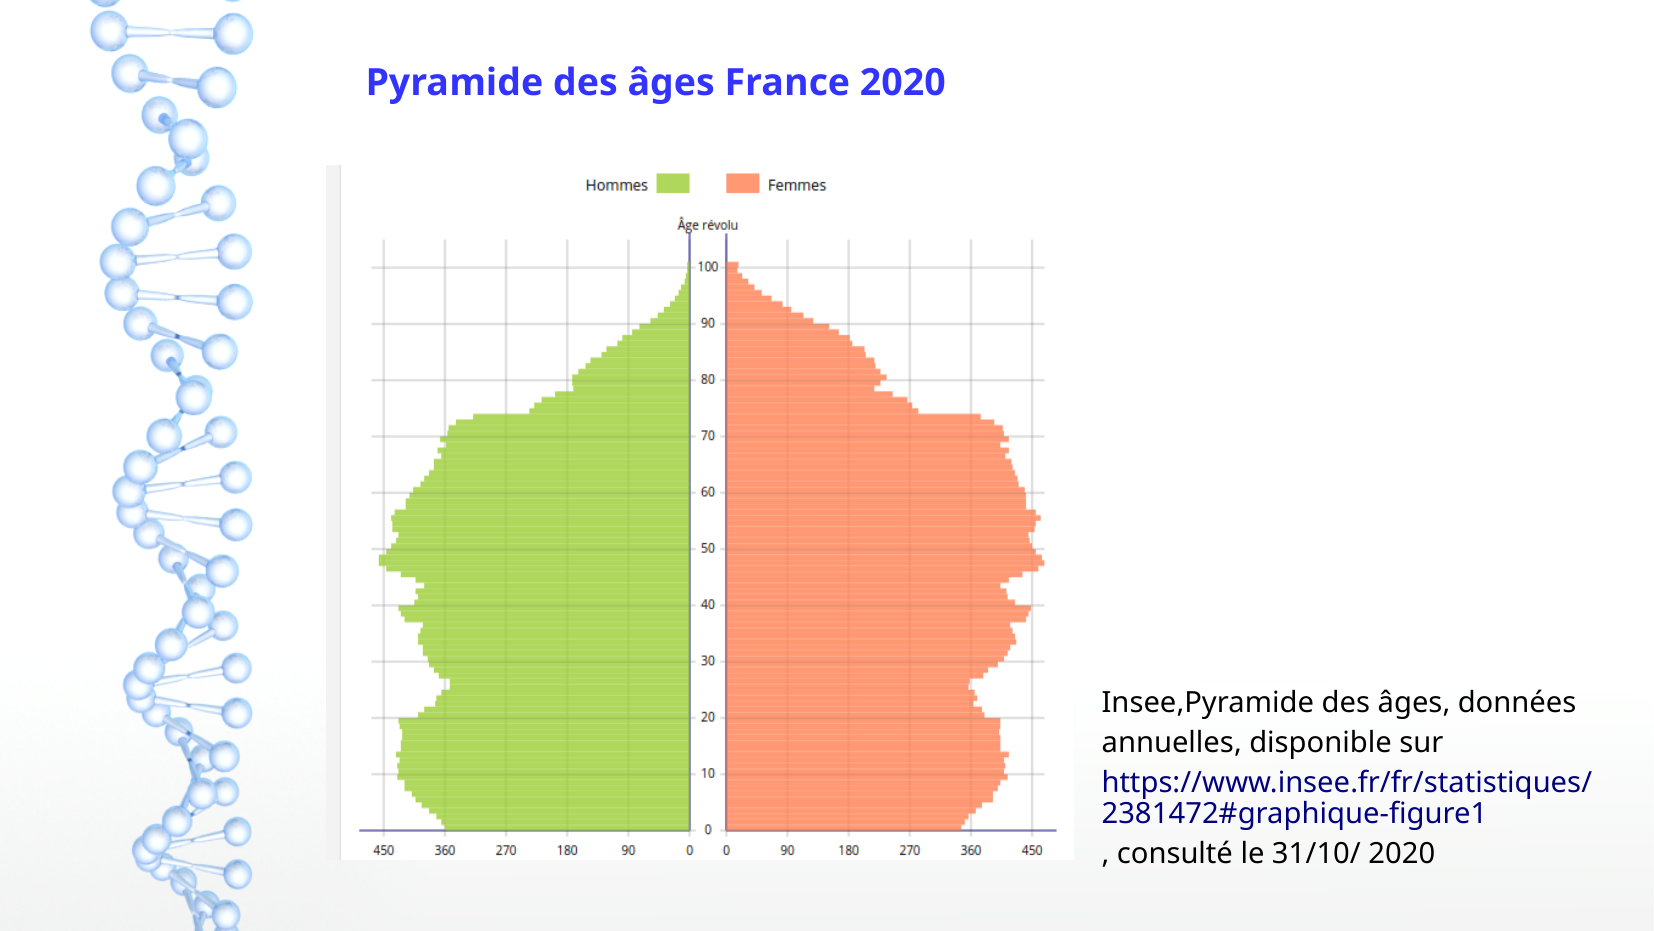

Pyramide des âges France 2020
Insee,Pyramide des âges, données annuelles, disponible sur https://www.insee.fr/fr/statistiques/2381472#graphique-figure1, consulté le 31/10/ 2020